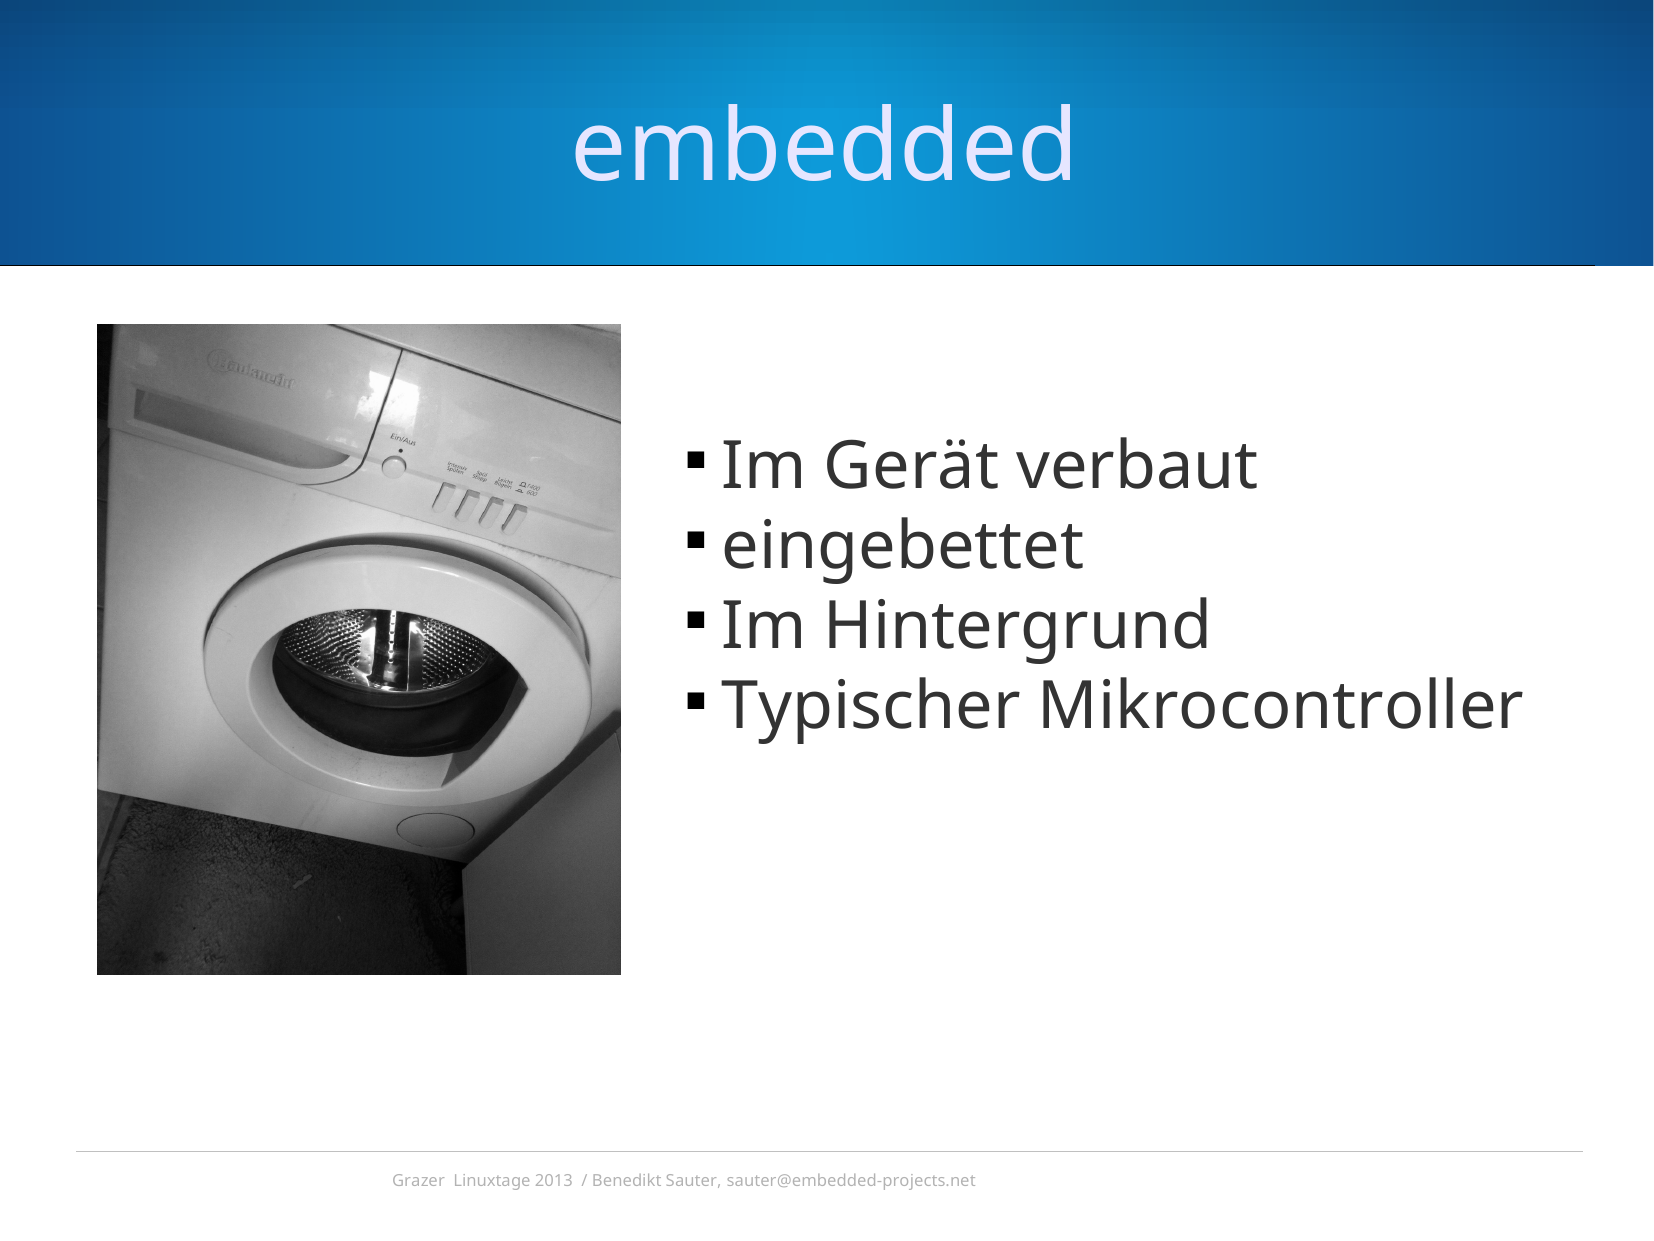

# embedded
 Im Gerät verbaut
 eingebettet
 Im Hintergrund
 Typischer Mikrocontroller